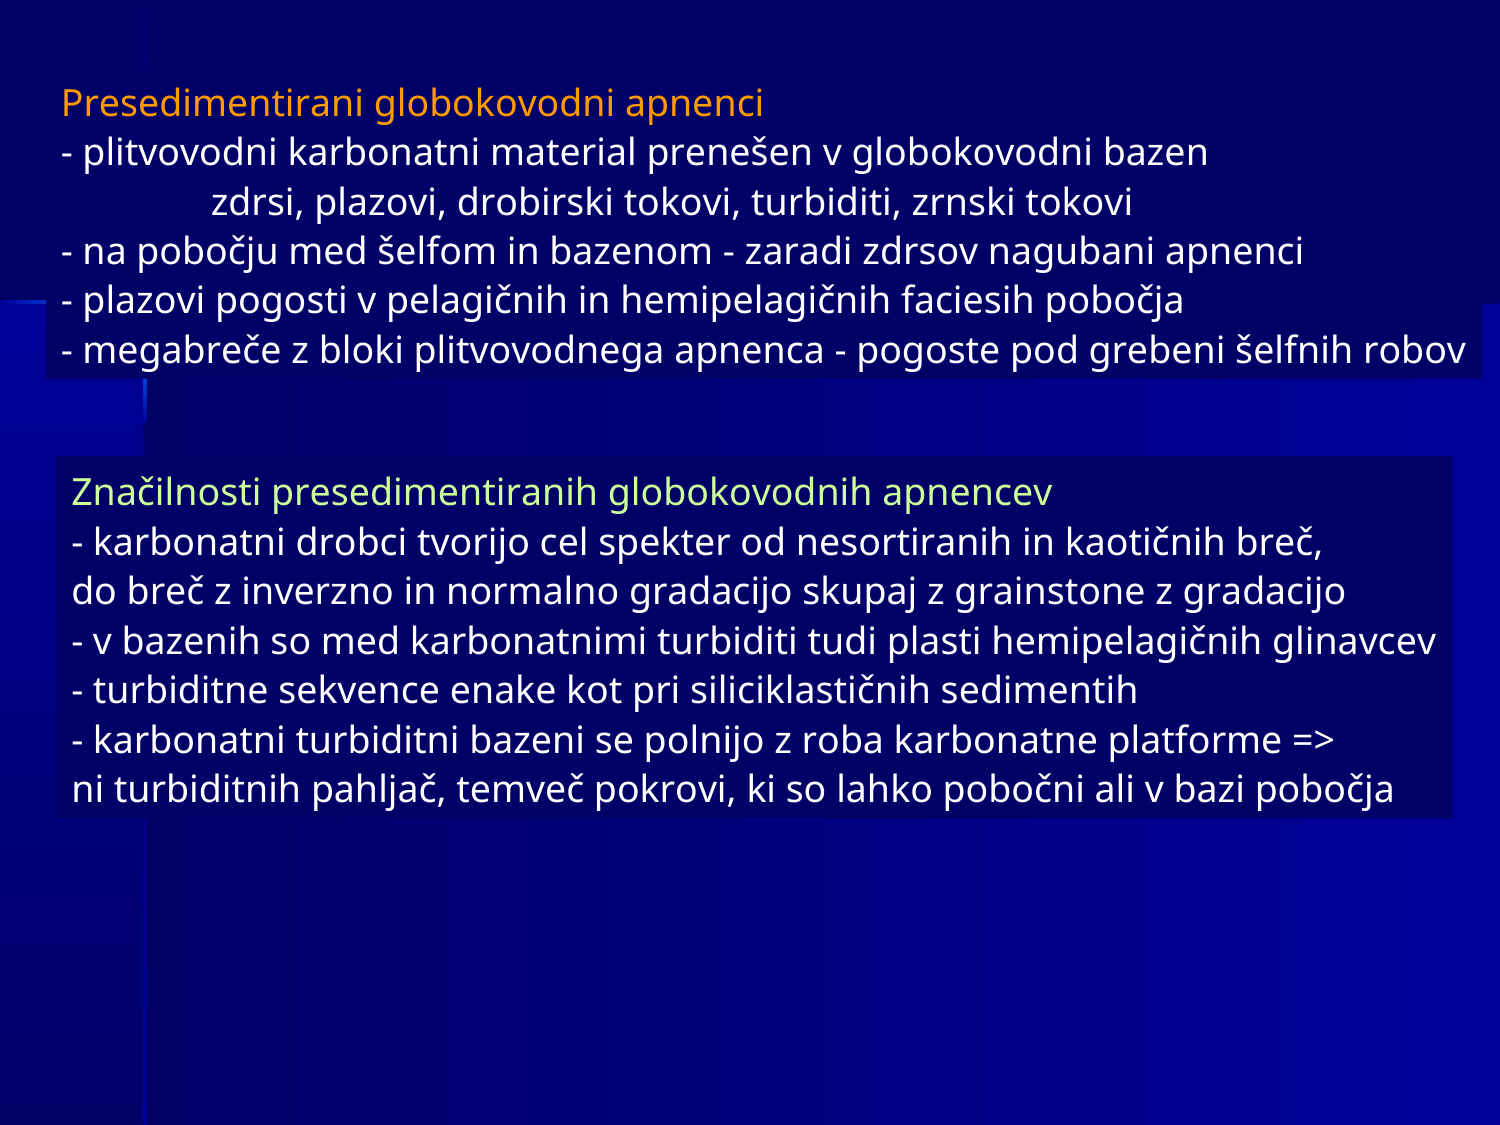

Presedimentirani globokovodni apnenci
- plitvovodni karbonatni material prenešen v globokovodni bazen
	zdrsi, plazovi, drobirski tokovi, turbiditi, zrnski tokovi
- na pobočju med šelfom in bazenom - zaradi zdrsov nagubani apnenci
- plazovi pogosti v pelagičnih in hemipelagičnih faciesih pobočja
- megabreče z bloki plitvovodnega apnenca - pogoste pod grebeni šelfnih robov
Značilnosti presedimentiranih globokovodnih apnencev
- karbonatni drobci tvorijo cel spekter od nesortiranih in kaotičnih breč,
do breč z inverzno in normalno gradacijo skupaj z grainstone z gradacijo
- v bazenih so med karbonatnimi turbiditi tudi plasti hemipelagičnih glinavcev
- turbiditne sekvence enake kot pri siliciklastičnih sedimentih
- karbonatni turbiditni bazeni se polnijo z roba karbonatne platforme =>
ni turbiditnih pahljač, temveč pokrovi, ki so lahko pobočni ali v bazi pobočja